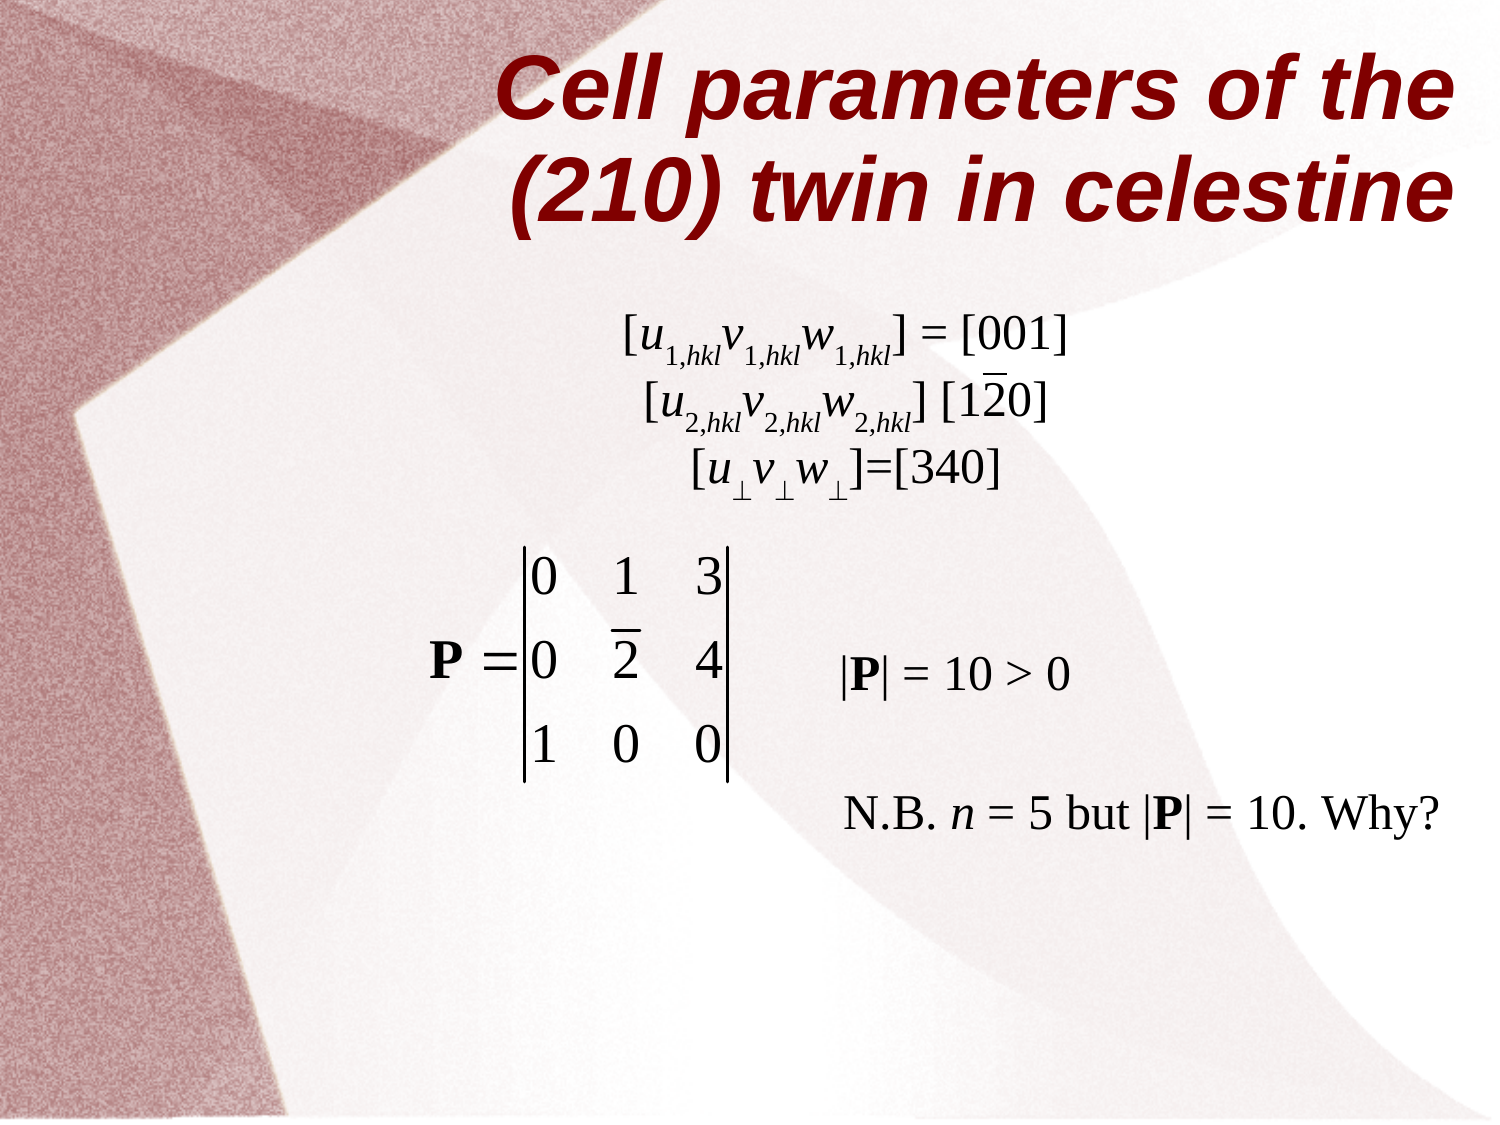

# Cell parameters of the (210) twin in celestine
[u1,hklv1,hklw1,hkl] = [001]
[u2,hklv2,hklw2,hkl] [120]
[uvw]=[340]
|P| = 10 > 0
N.B. n = 5 but |P| = 10. Why?